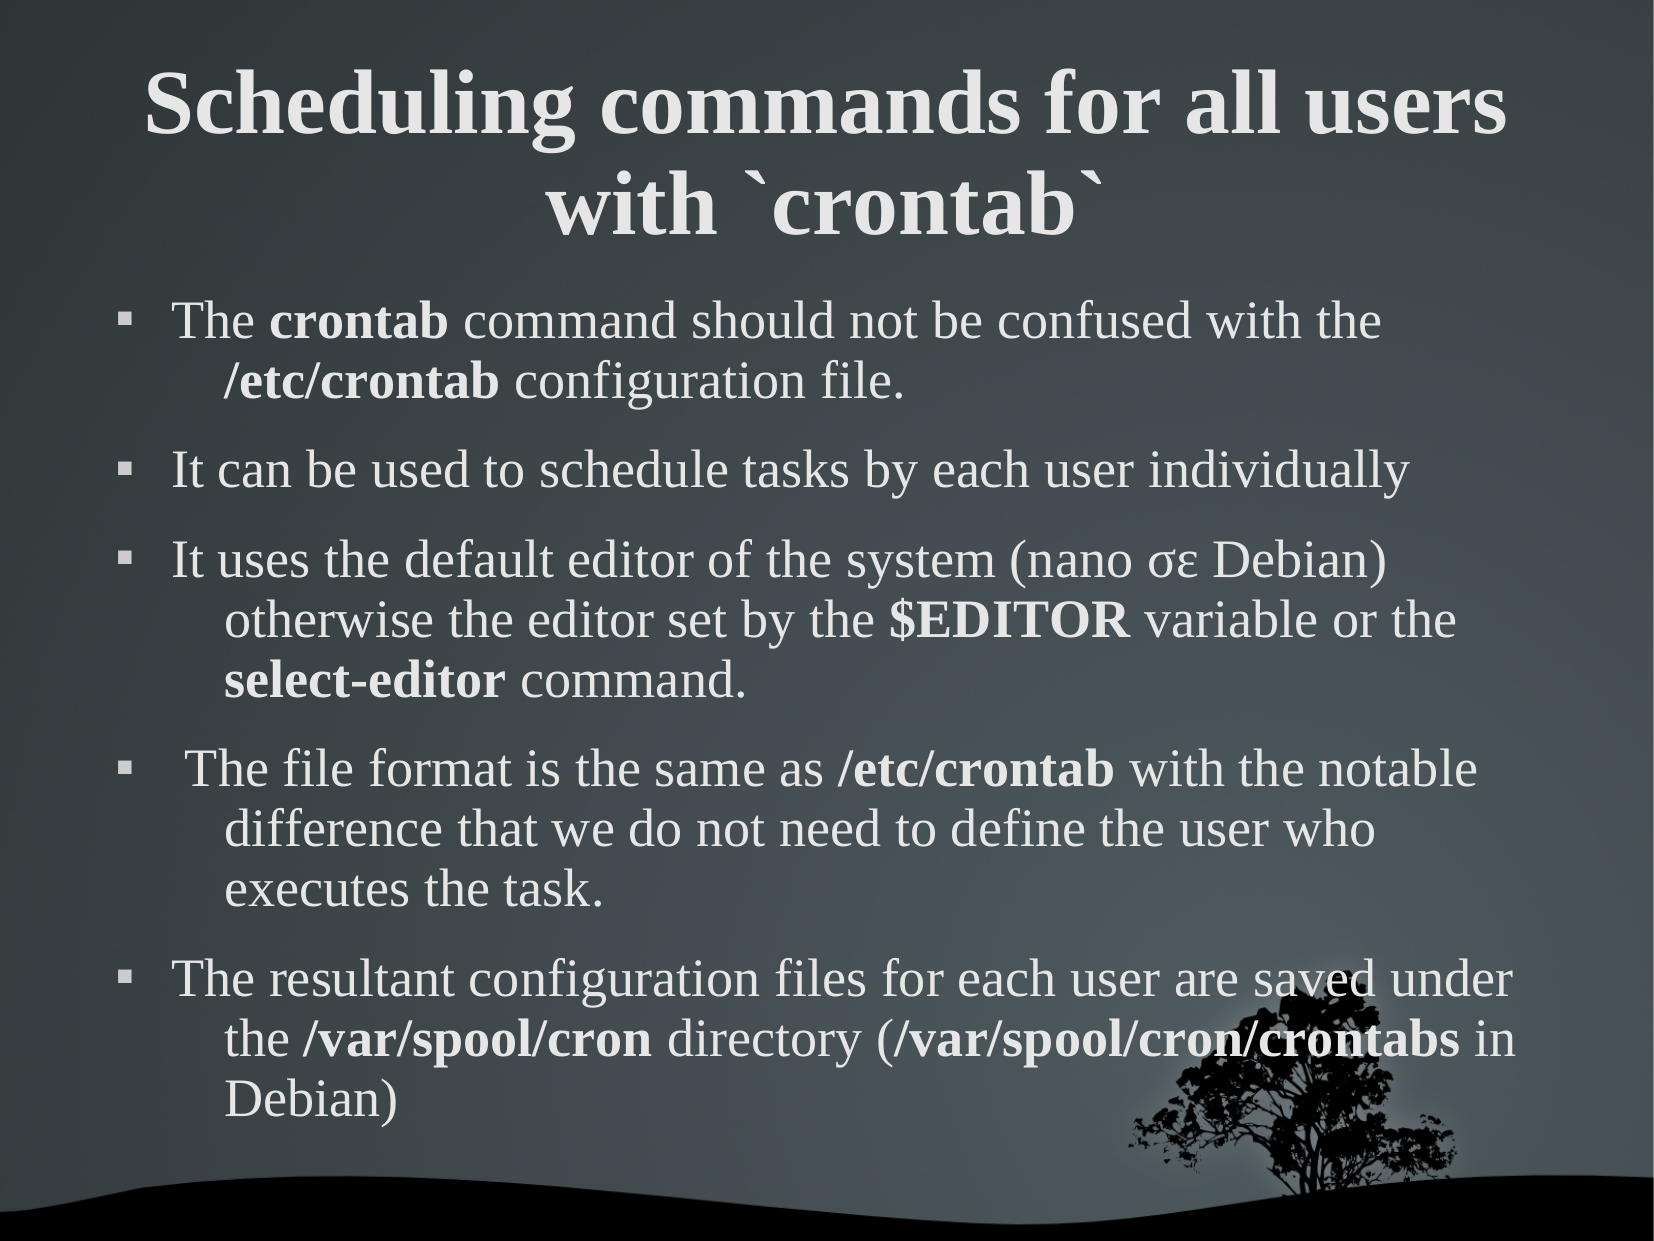

Scheduling commands for all users with `crontab`
# The crontab command should not be confused with the /etc/crontab configuration file.
It can be used to schedule tasks by each user individually
It uses the default editor of the system (nano σε Debian) otherwise the editor set by the $EDITOR variable or the select-editor command.
 The file format is the same as /etc/crontab with the notable difference that we do not need to define the user who executes the task.
The resultant configuration files for each user are saved under the /var/spool/cron directory (/var/spool/cron/crontabs in Debian)